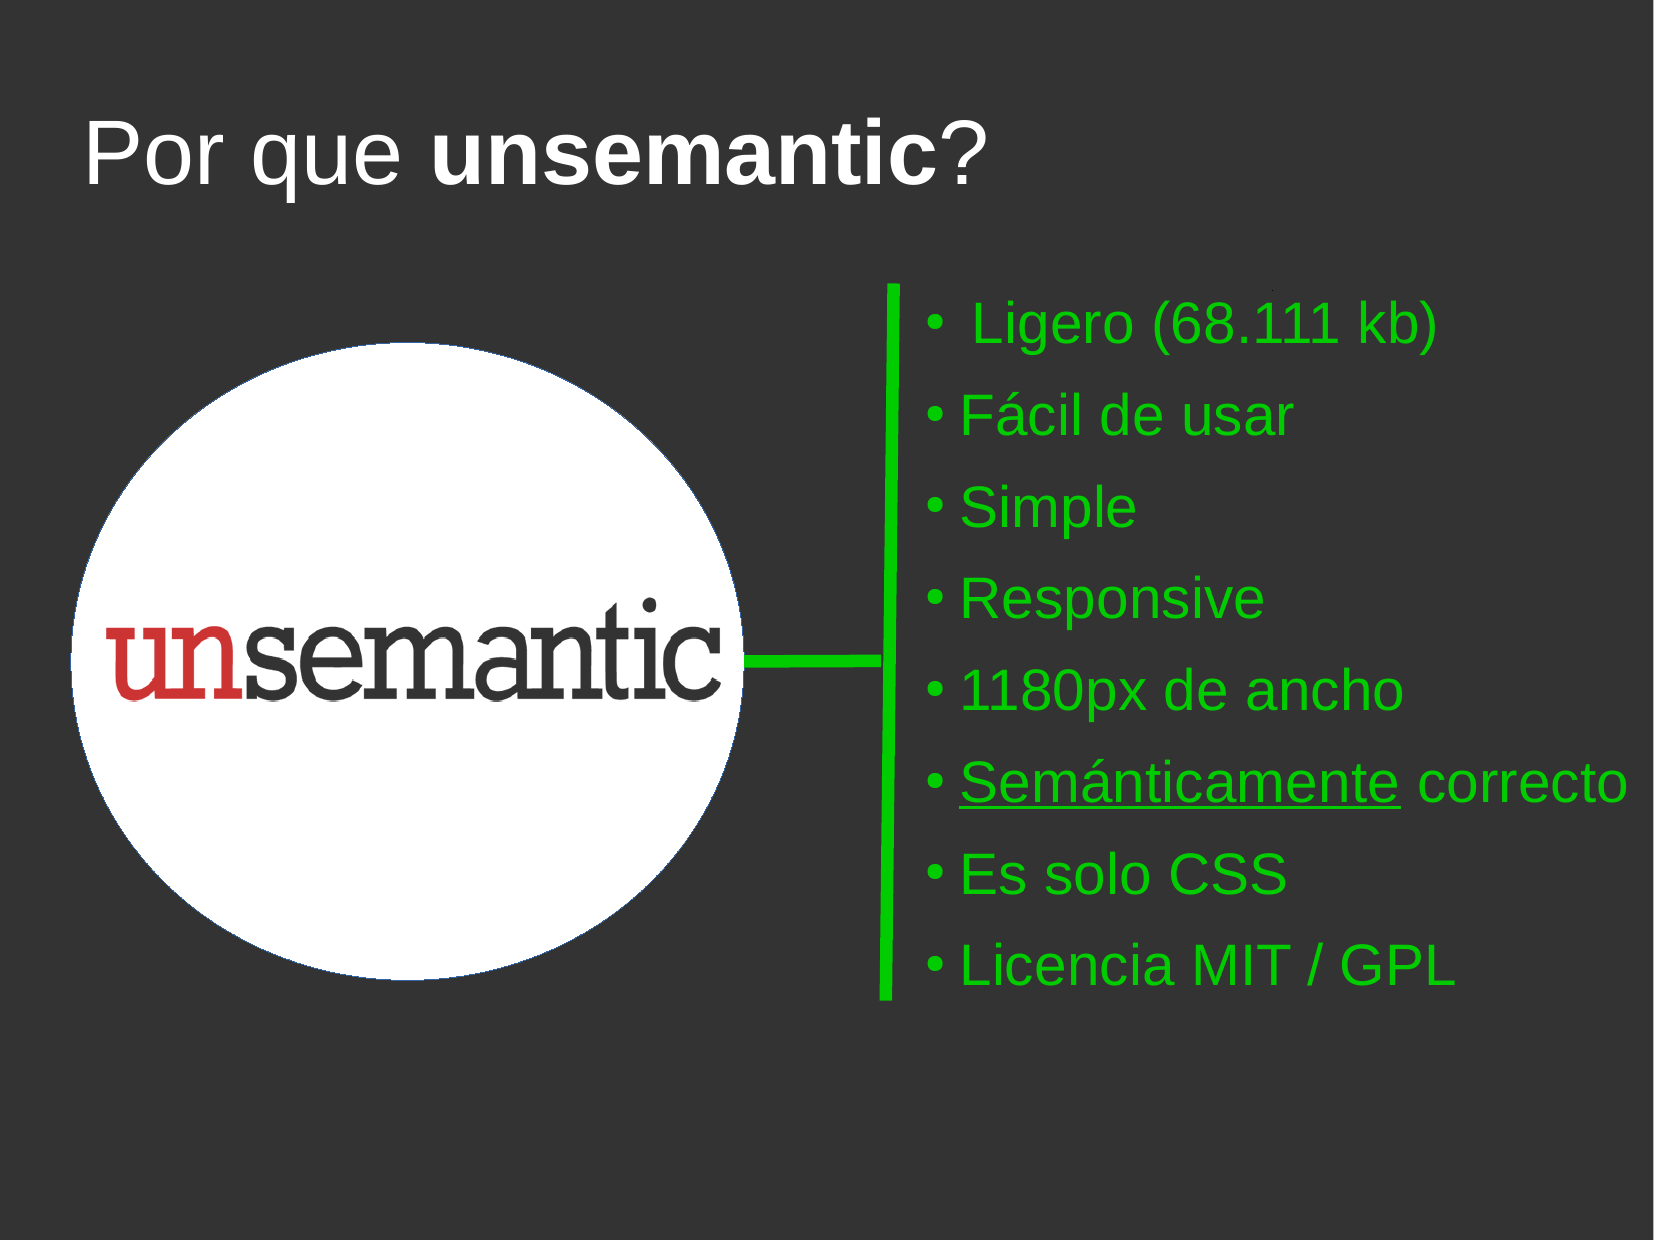

# Por que unsemantic?
Ligero (68.111 kb)
 Fácil de usar
 Simple
 Responsive
 1180px de ancho
 Semánticamente correcto
 Es solo CSS
 Licencia MIT / GPL